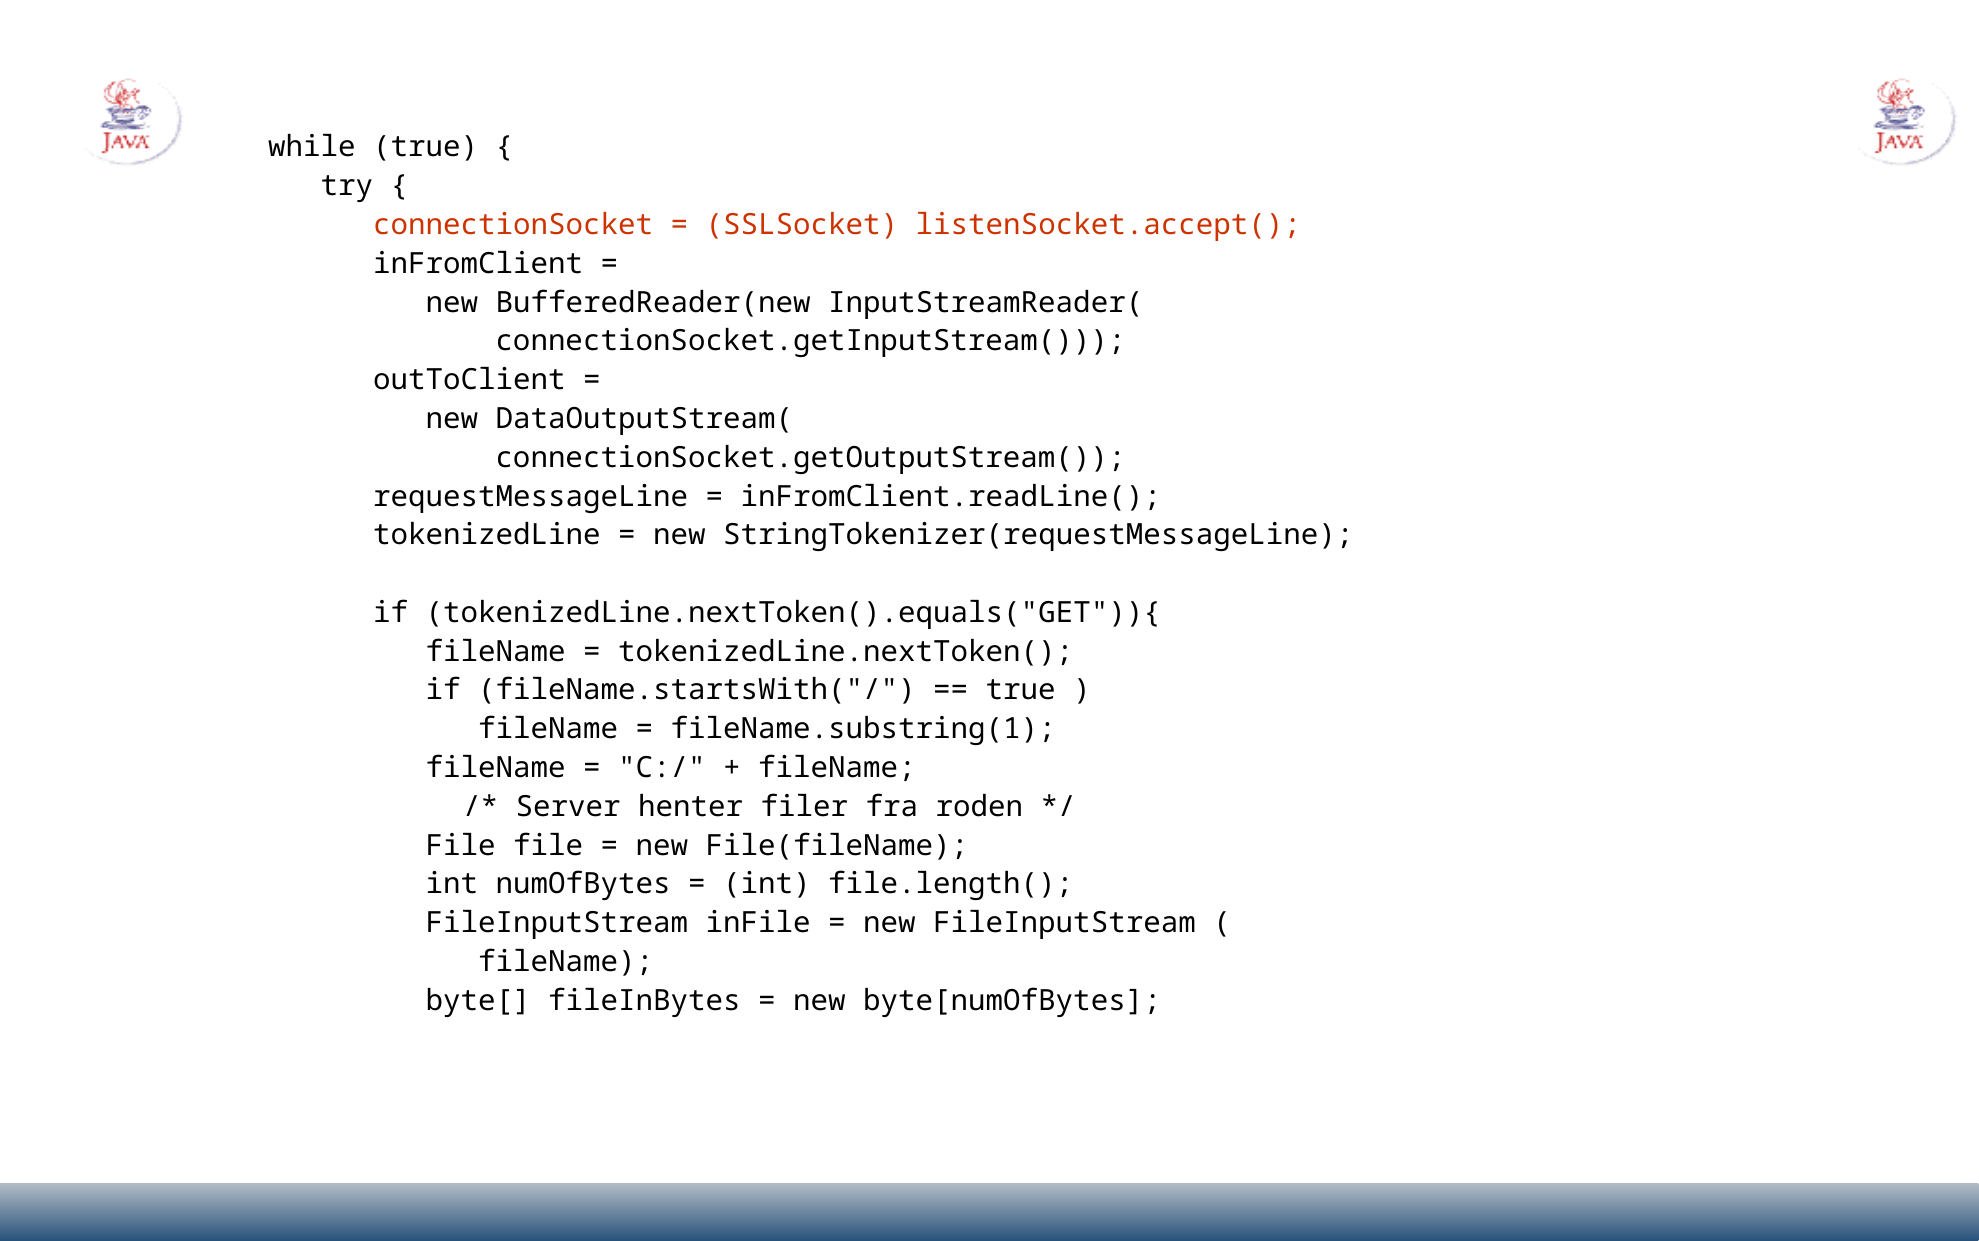

#
 while (true) {
 try {
 connectionSocket = (SSLSocket) listenSocket.accept();
 inFromClient =
 new BufferedReader(new InputStreamReader(
 connectionSocket.getInputStream()));
 outToClient =
 new DataOutputStream(
 connectionSocket.getOutputStream());
 requestMessageLine = inFromClient.readLine();
 tokenizedLine = new StringTokenizer(requestMessageLine);
 if (tokenizedLine.nextToken().equals("GET")){
 fileName = tokenizedLine.nextToken();
 if (fileName.startsWith("/") == true )
 fileName = fileName.substring(1);
 fileName = "C:/" + fileName;
			/* Server henter filer fra roden */
 File file = new File(fileName);
 int numOfBytes = (int) file.length();
 FileInputStream inFile = new FileInputStream (
 fileName);
 byte[] fileInBytes = new byte[numOfBytes];